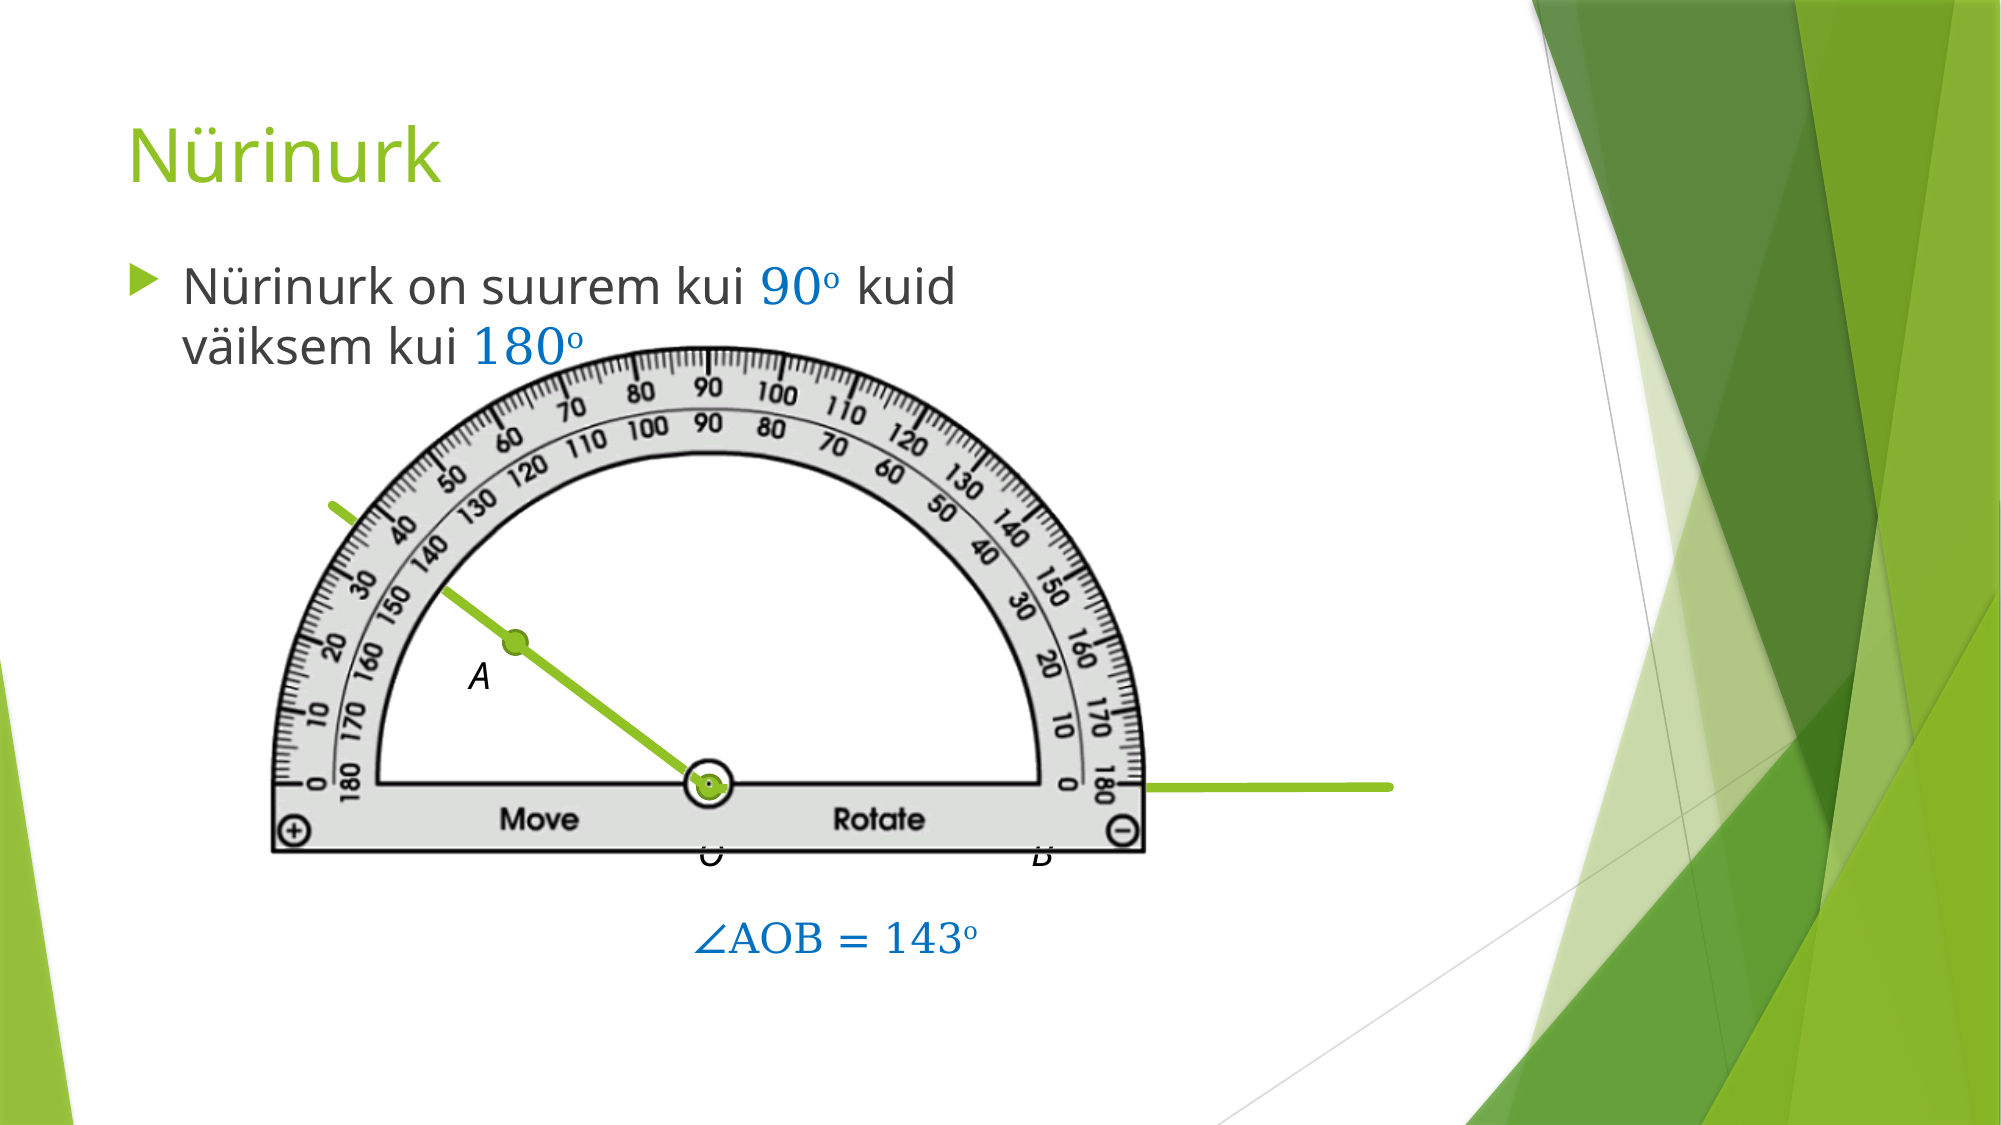

# Nürinurk
Nürinurk on suurem kui 90o kuid väiksem kui 180o
A
O
B
∠AOB = 143o